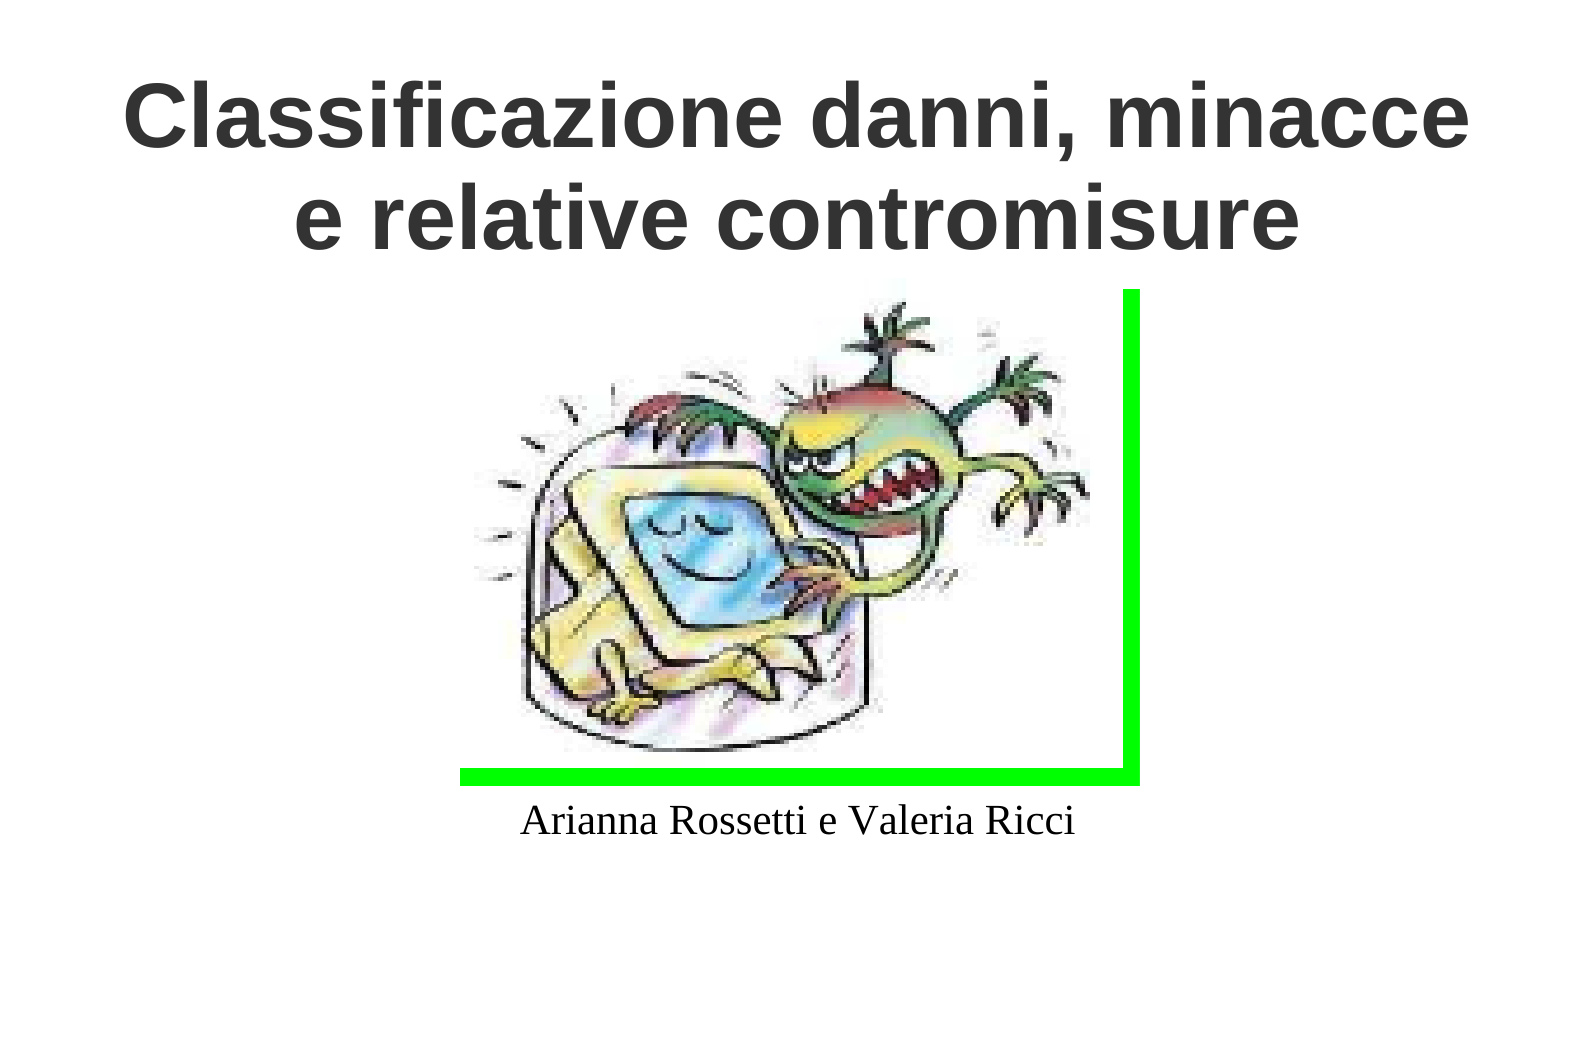

# Classificazione danni, minacce e relative contromisure
Arianna Rossetti e Valeria Ricci